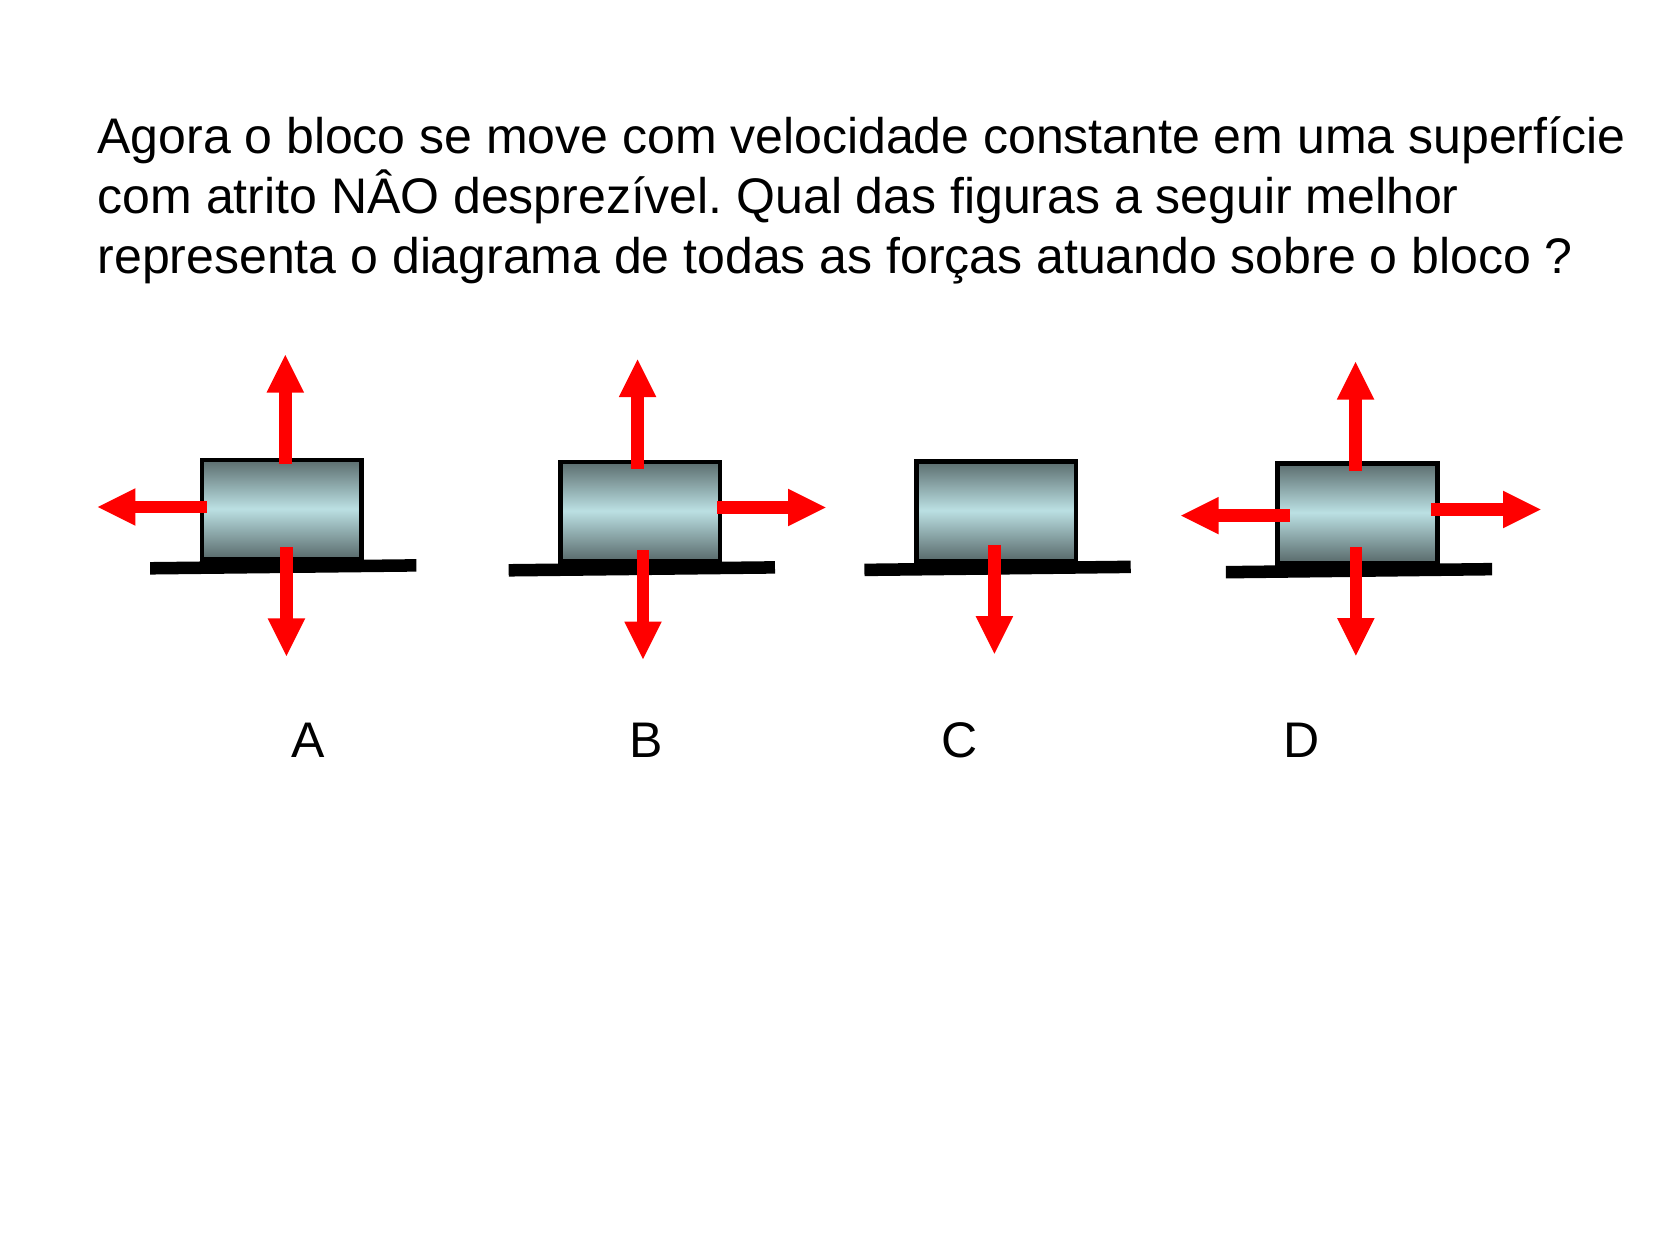

# Agora o bloco se move com velocidade constante em uma superfície com atrito NÂO desprezível. Qual das figuras a seguir melhor representa o diagrama de todas as forças atuando sobre o bloco ?
 A B C D
250 of 250
36